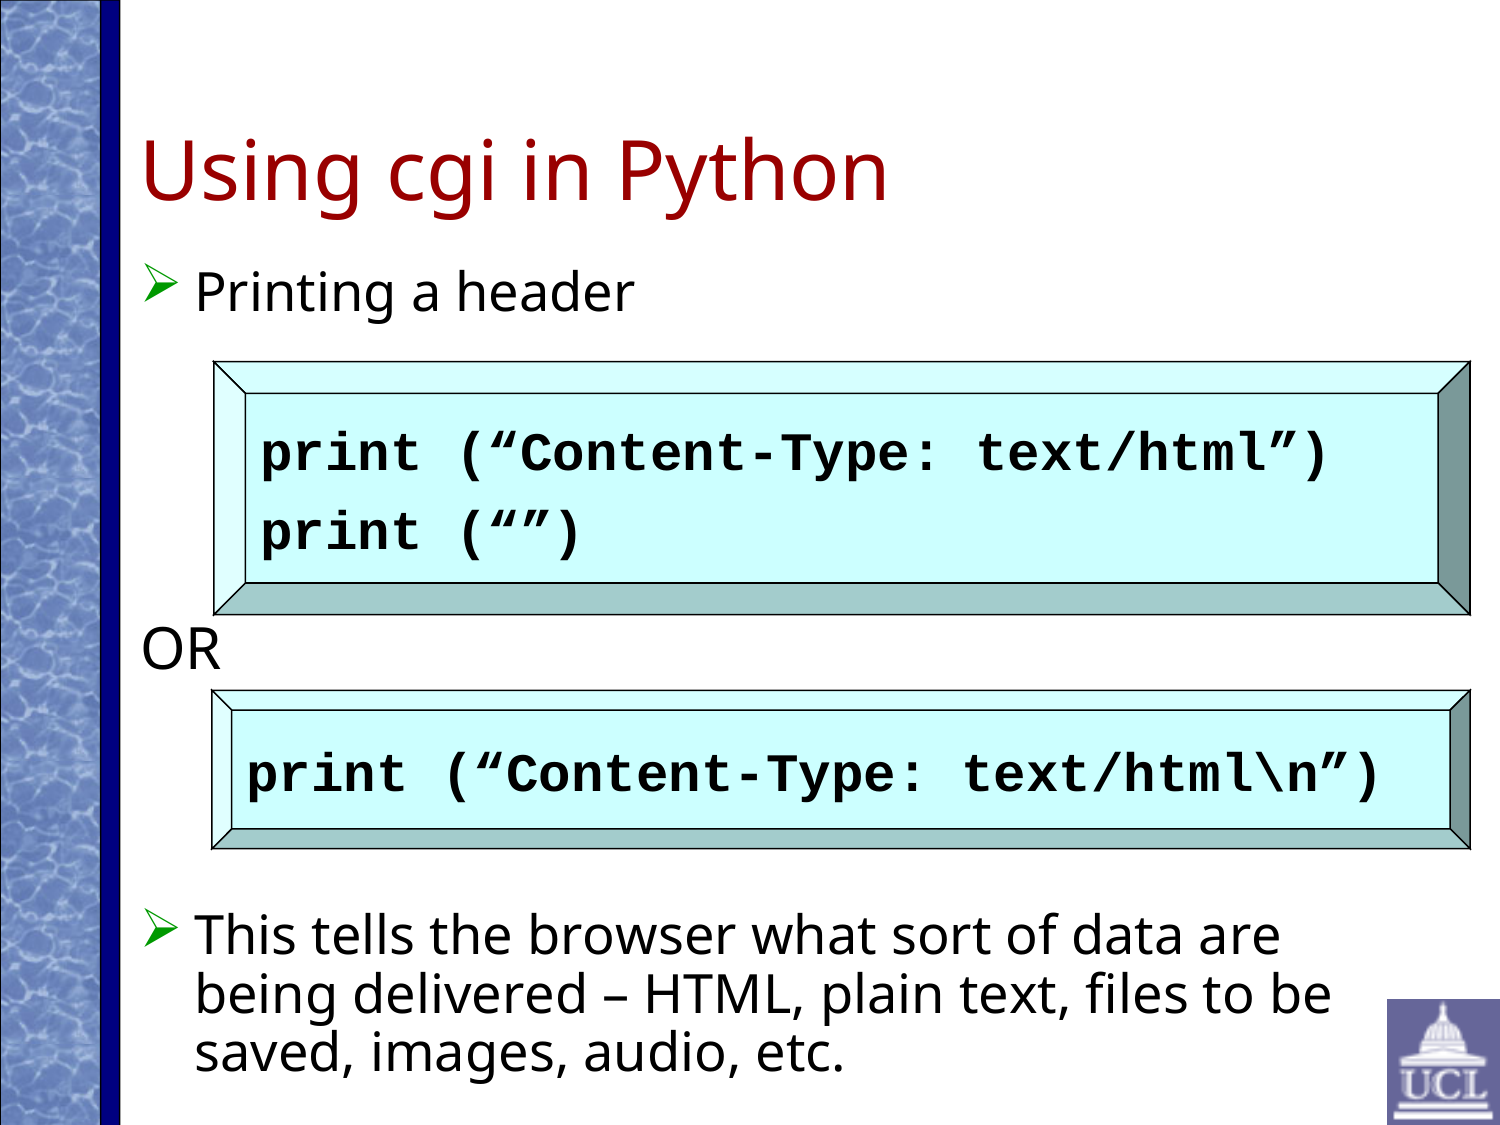

# Using cgi in Python
Printing a header
OR
This tells the browser what sort of data are being delivered – HTML, plain text, files to be saved, images, audio, etc.
print (“Content-Type: text/html”)
print (“”)
print (“Content-Type: text/html\n”)